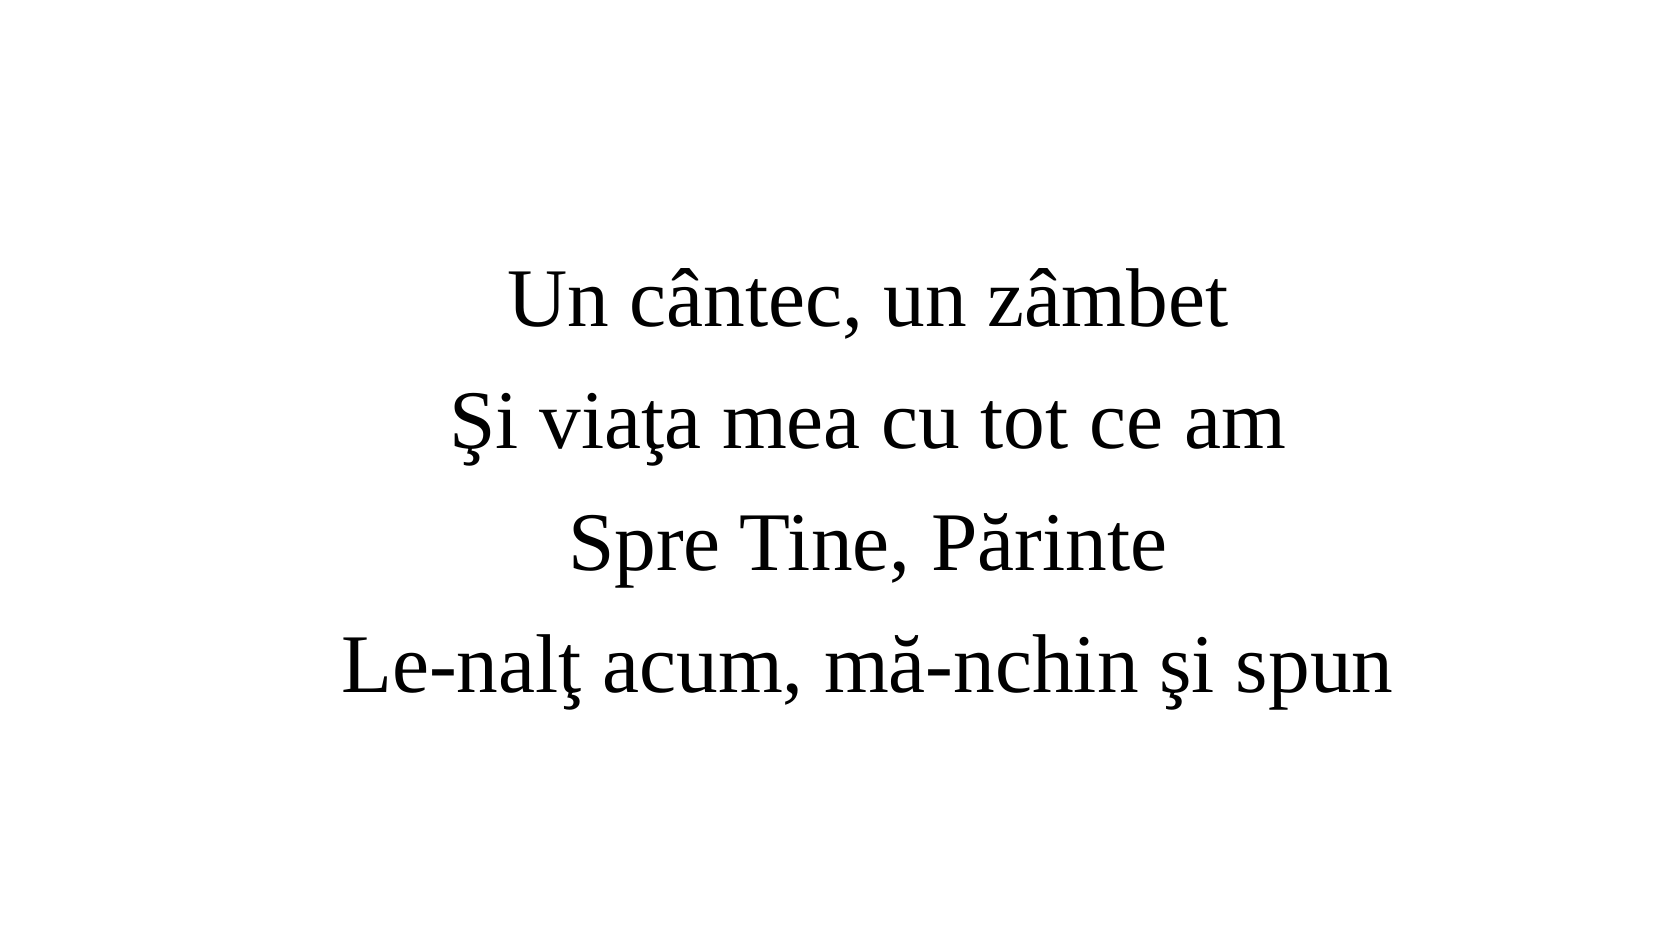

# Un cântec, un zâmbet
Şi viaţa mea cu tot ce am
Spre Tine, Părinte
Le-nalţ acum, mă-nchin şi spun